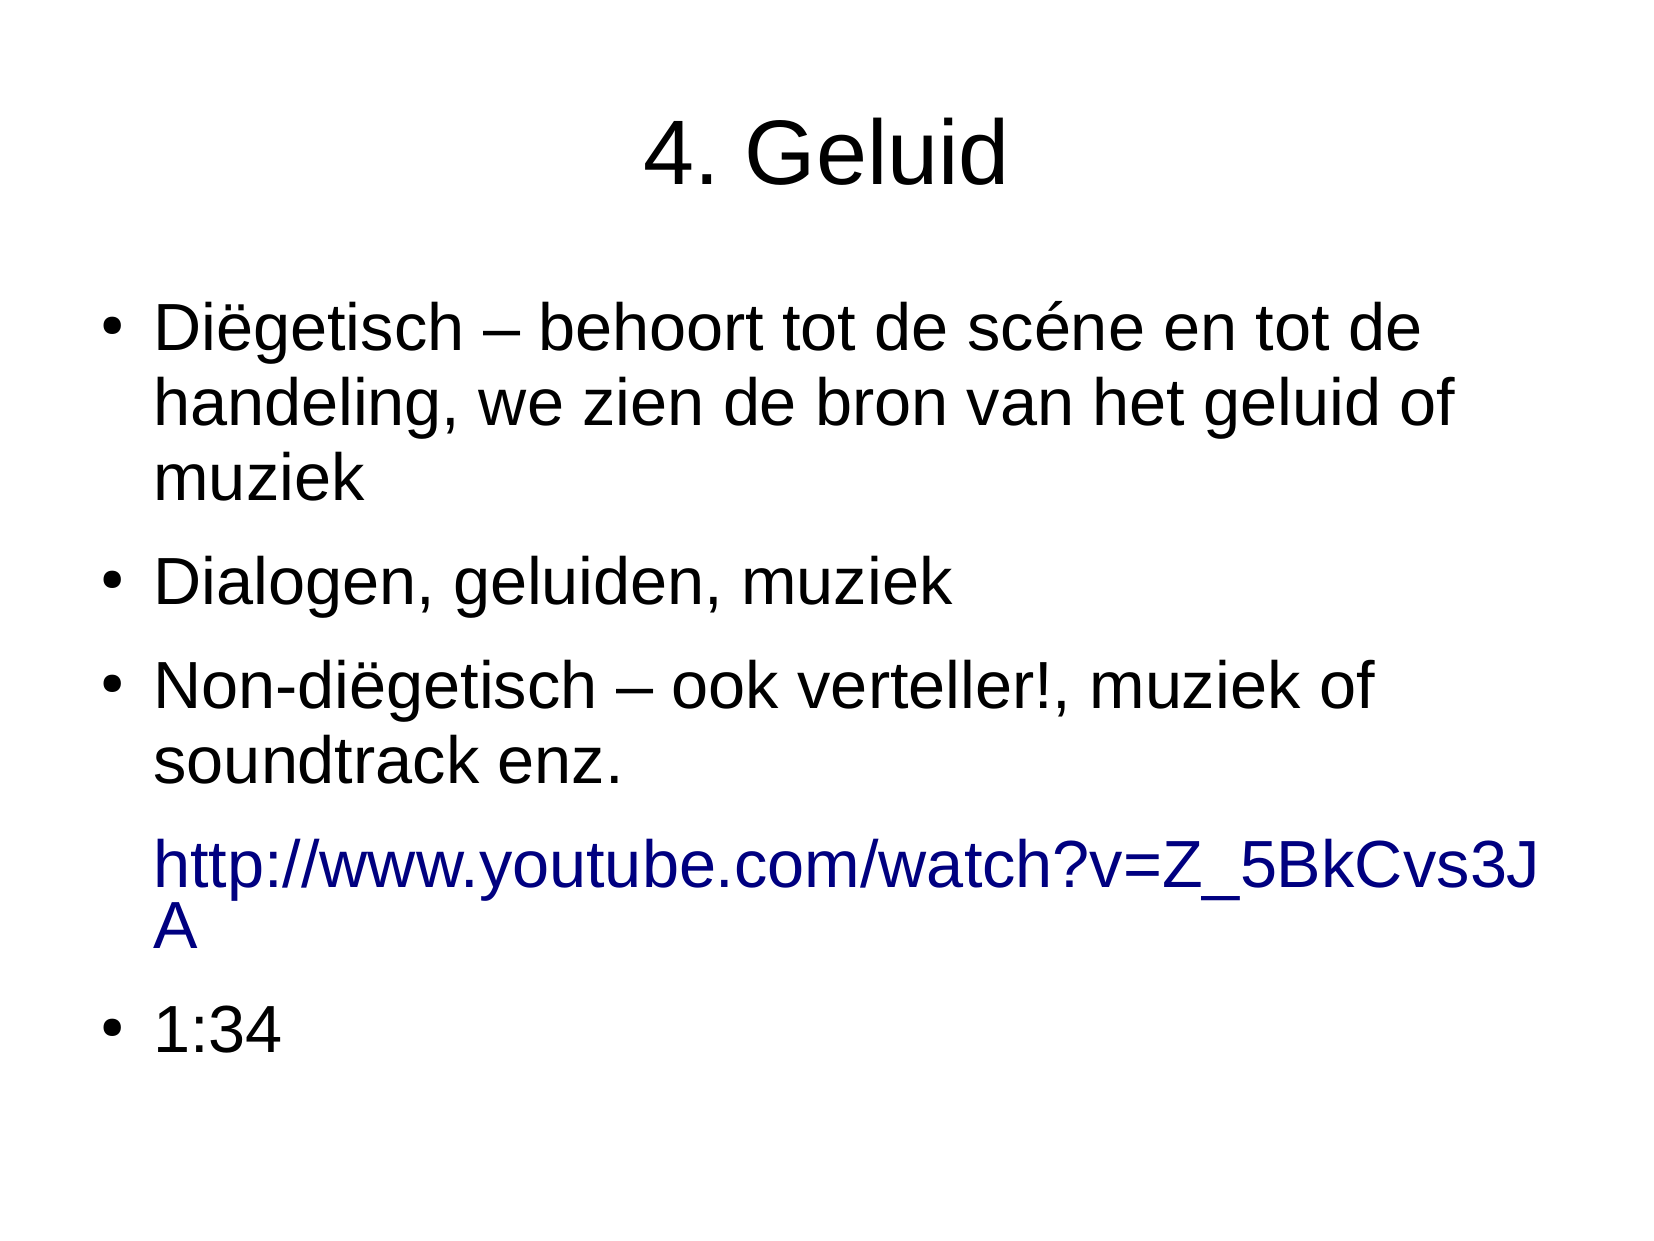

# 4. Geluid
Diëgetisch – behoort tot de scéne en tot de handeling, we zien de bron van het geluid of muziek
Dialogen, geluiden, muziek
Non-diëgetisch – ook verteller!, muziek of soundtrack enz.
http://www.youtube.com/watch?v=Z_5BkCvs3JA
1:34